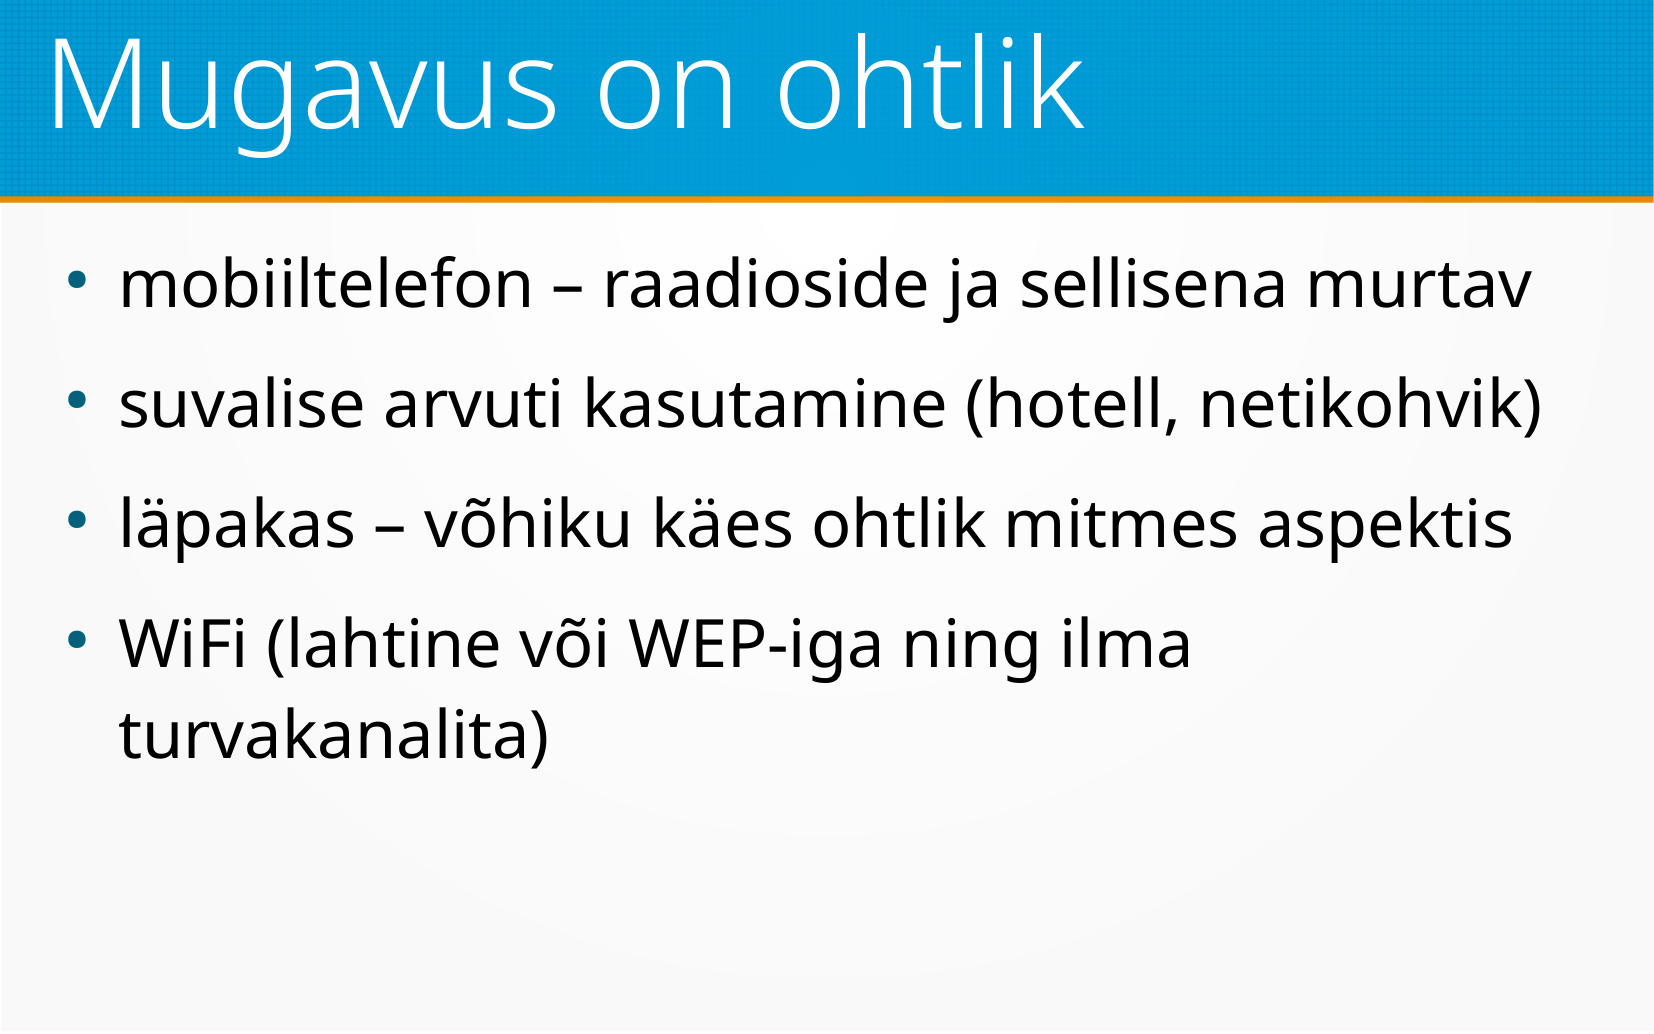

# Mugavus on ohtlik
mobiiltelefon – raadioside ja sellisena murtav
suvalise arvuti kasutamine (hotell, netikohvik)
läpakas – võhiku käes ohtlik mitmes aspektis
WiFi (lahtine või WEP-iga ning ilma turvakanalita)